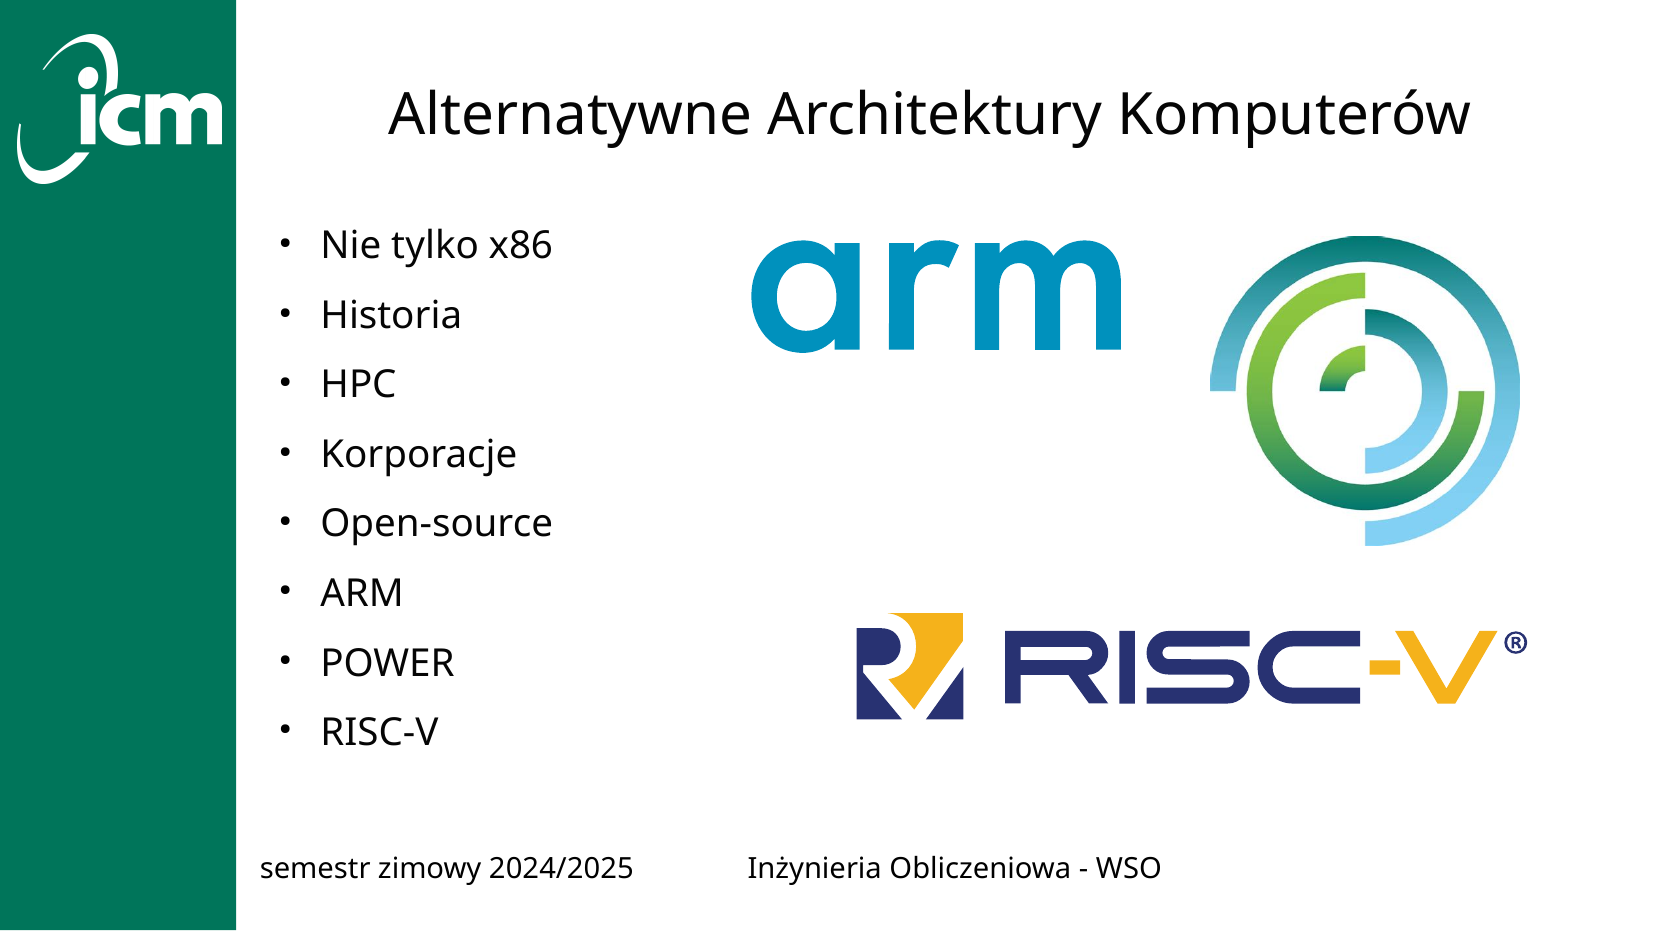

# Alternatywne Architektury Komputerów
Nie tylko x86
Historia
HPC
Korporacje
Open-source
ARM
POWER
RISC-V
semestr zimowy 2024/2025
Inżynieria Obliczeniowa - WSO